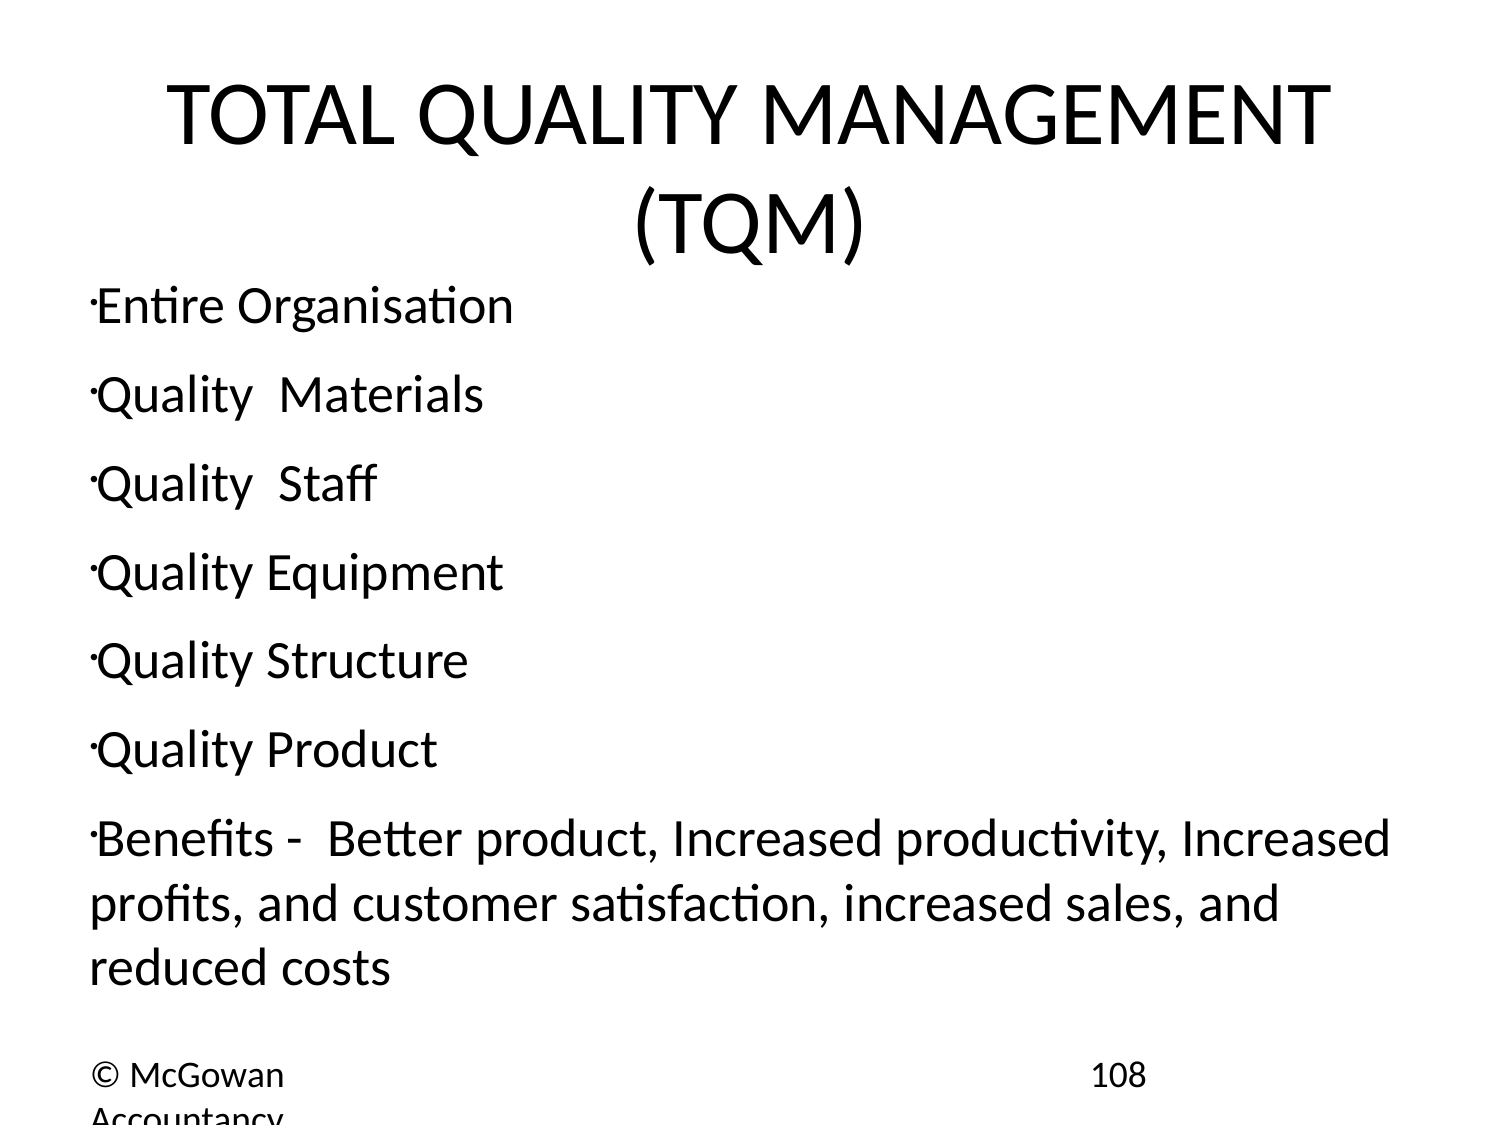

# TOTAL QUALITY MANAGEMENT (TQM)
Entire Organisation
Quality Materials
Quality Staff
Quality Equipment
Quality Structure
Quality Product
Benefits - Better product, Increased productivity, Increased profits, and customer satisfaction, increased sales, and reduced costs
© McGowan Accountancy Services
108